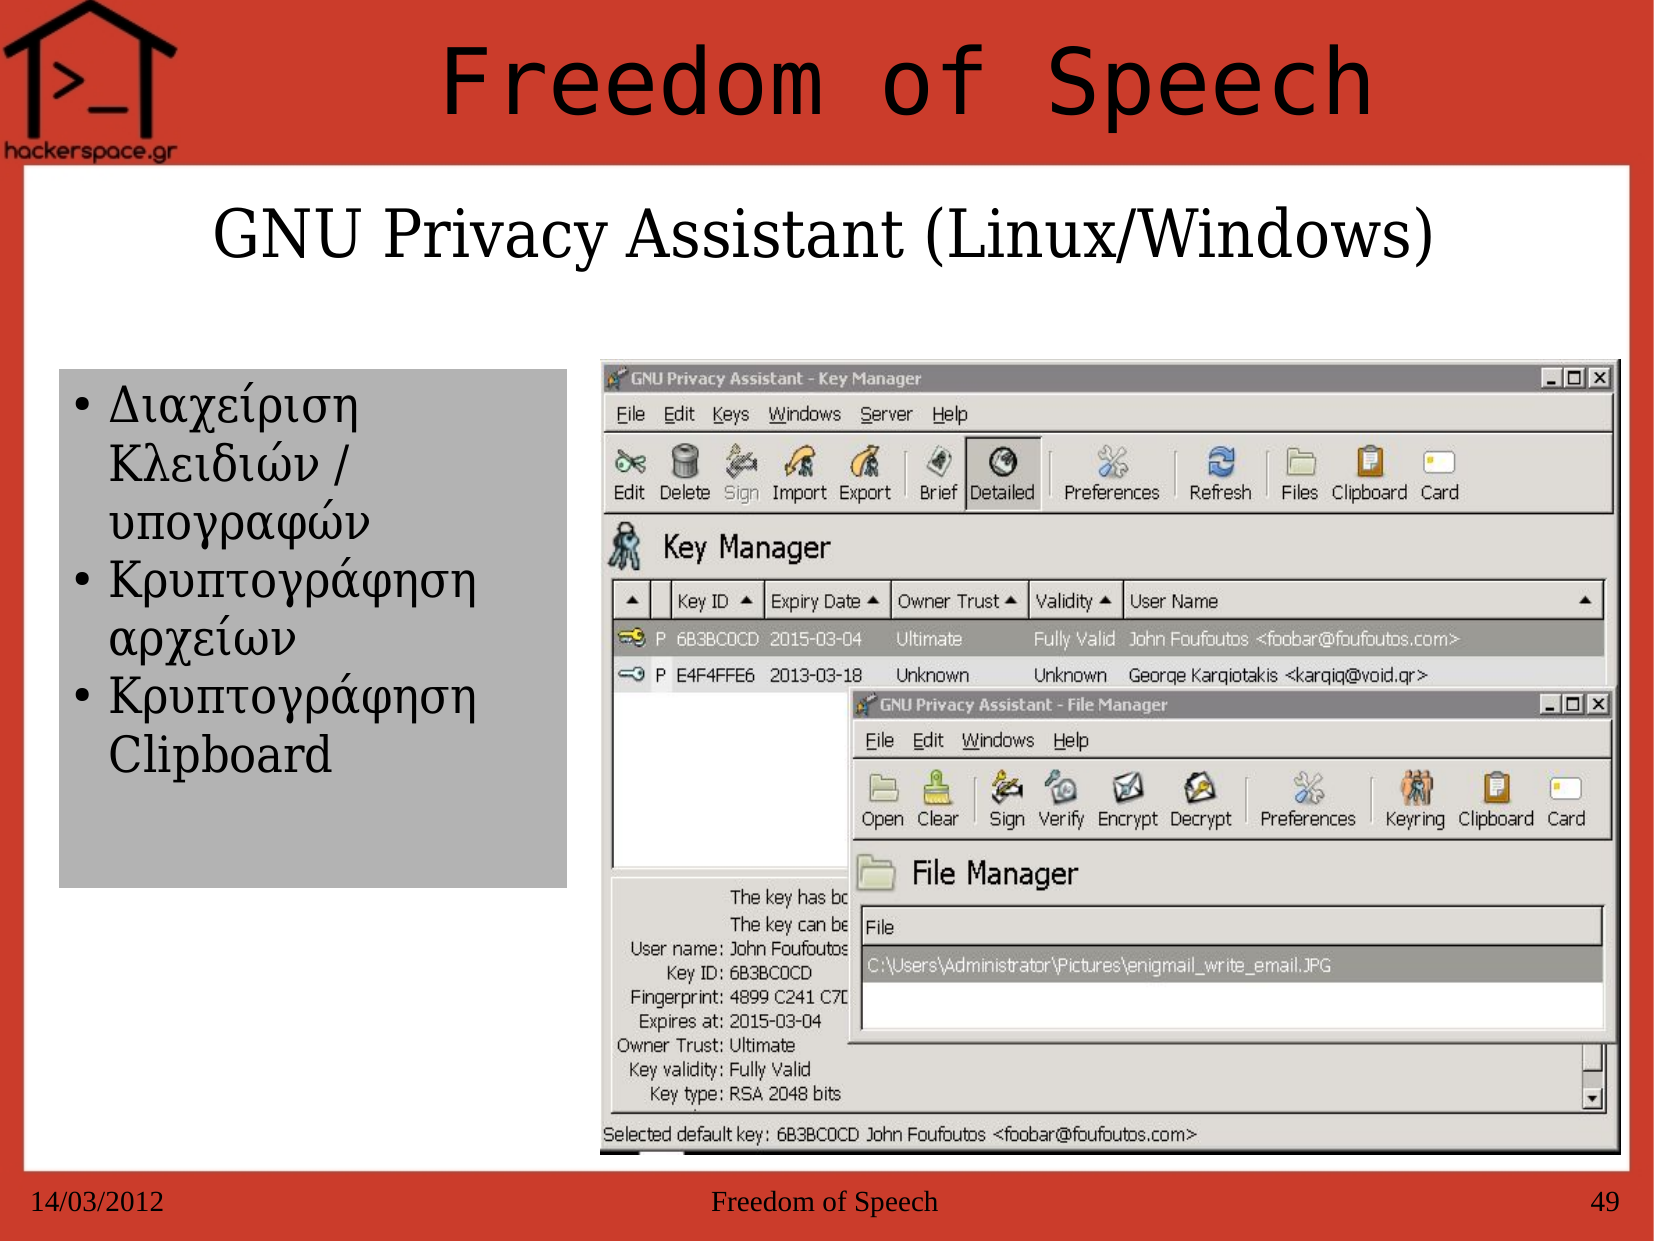

# Freedom of Speech
GNU Privacy Assistant (Linux/Windows)
| Διαχείριση Κλειδιών / υπογραφών Κρυπτογράφηση αρχείων Κρυπτογράφηση Clipboard |
| --- |
14/03/2012
Freedom of Speech
49